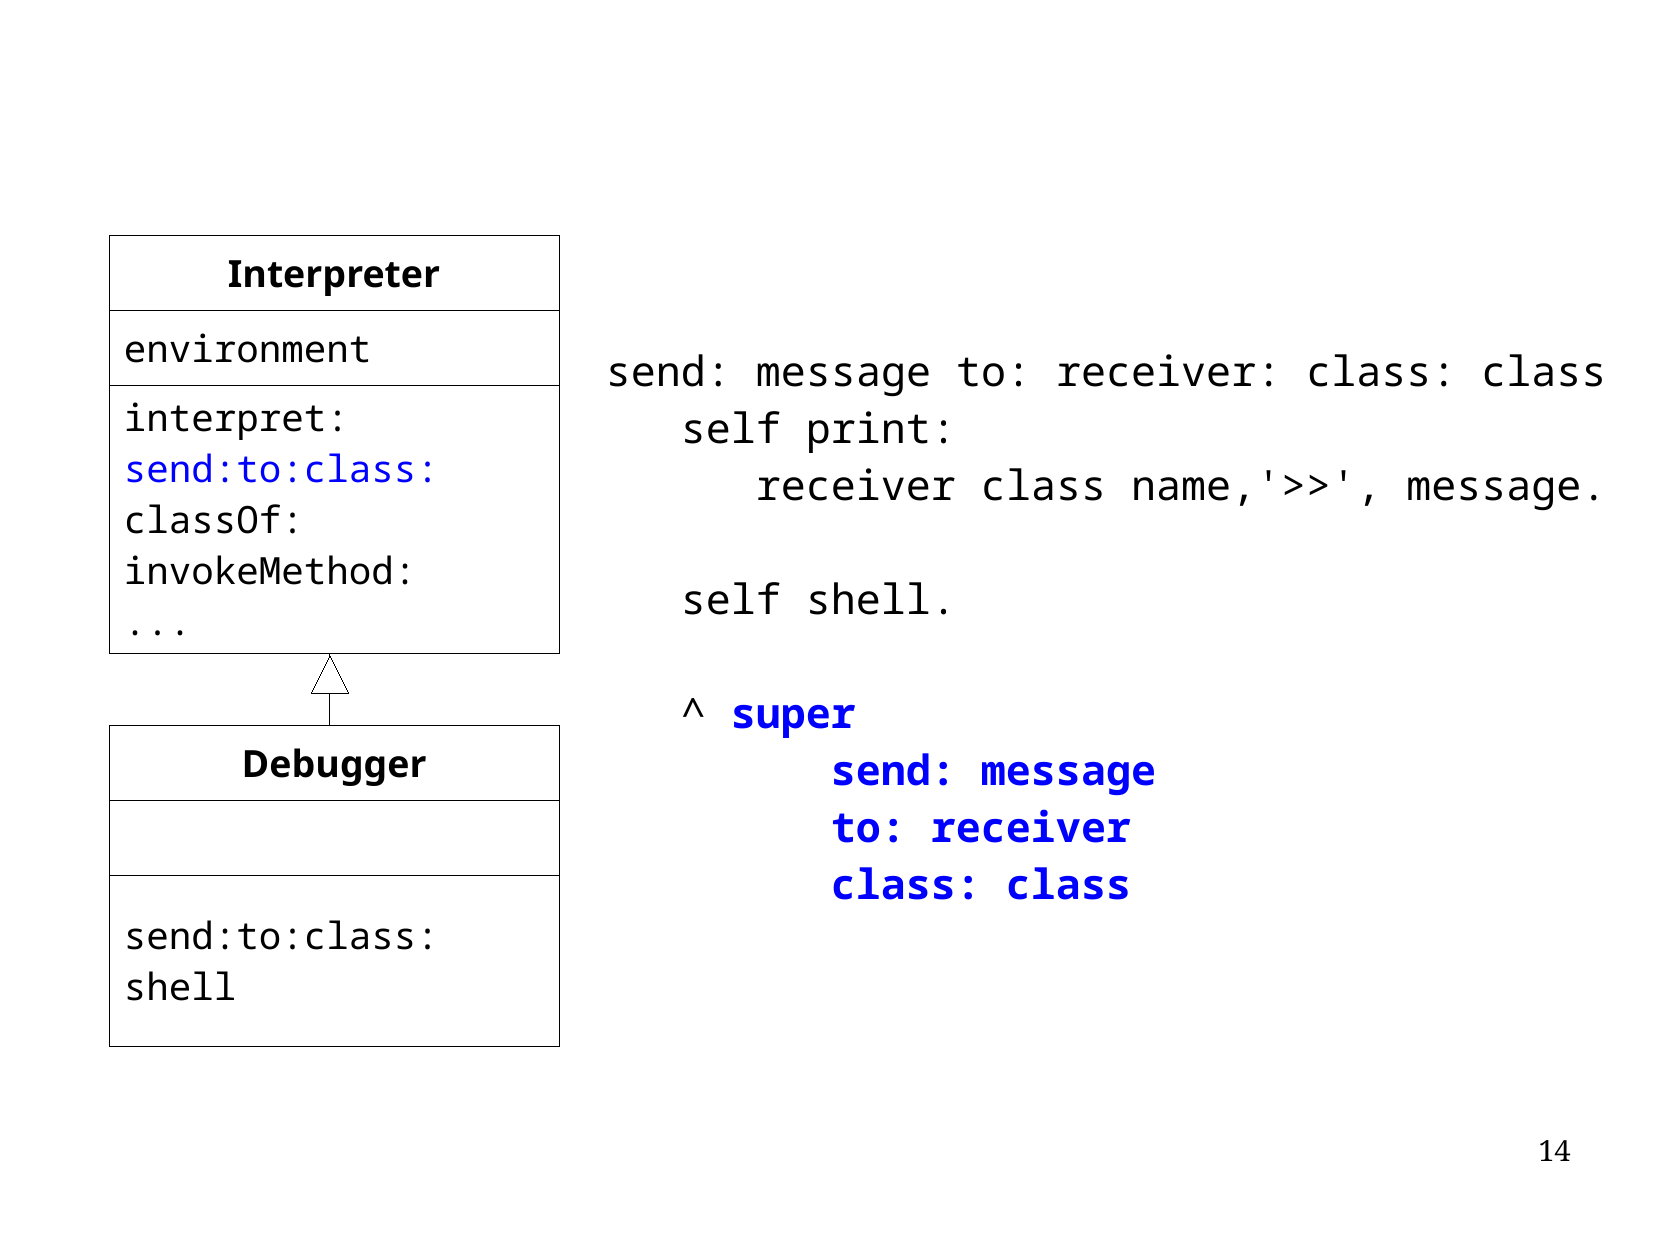

# send: message to: receiver: class: class
	self print:
		receiver class name,'>>', message.
	self shell.
	^ super
			send: message
			to: receiver
			class: class
Interpreter
environment
interpret:
send:to:class:
classOf:
invokeMethod:
...
Debugger
send:to:class:
shell
14